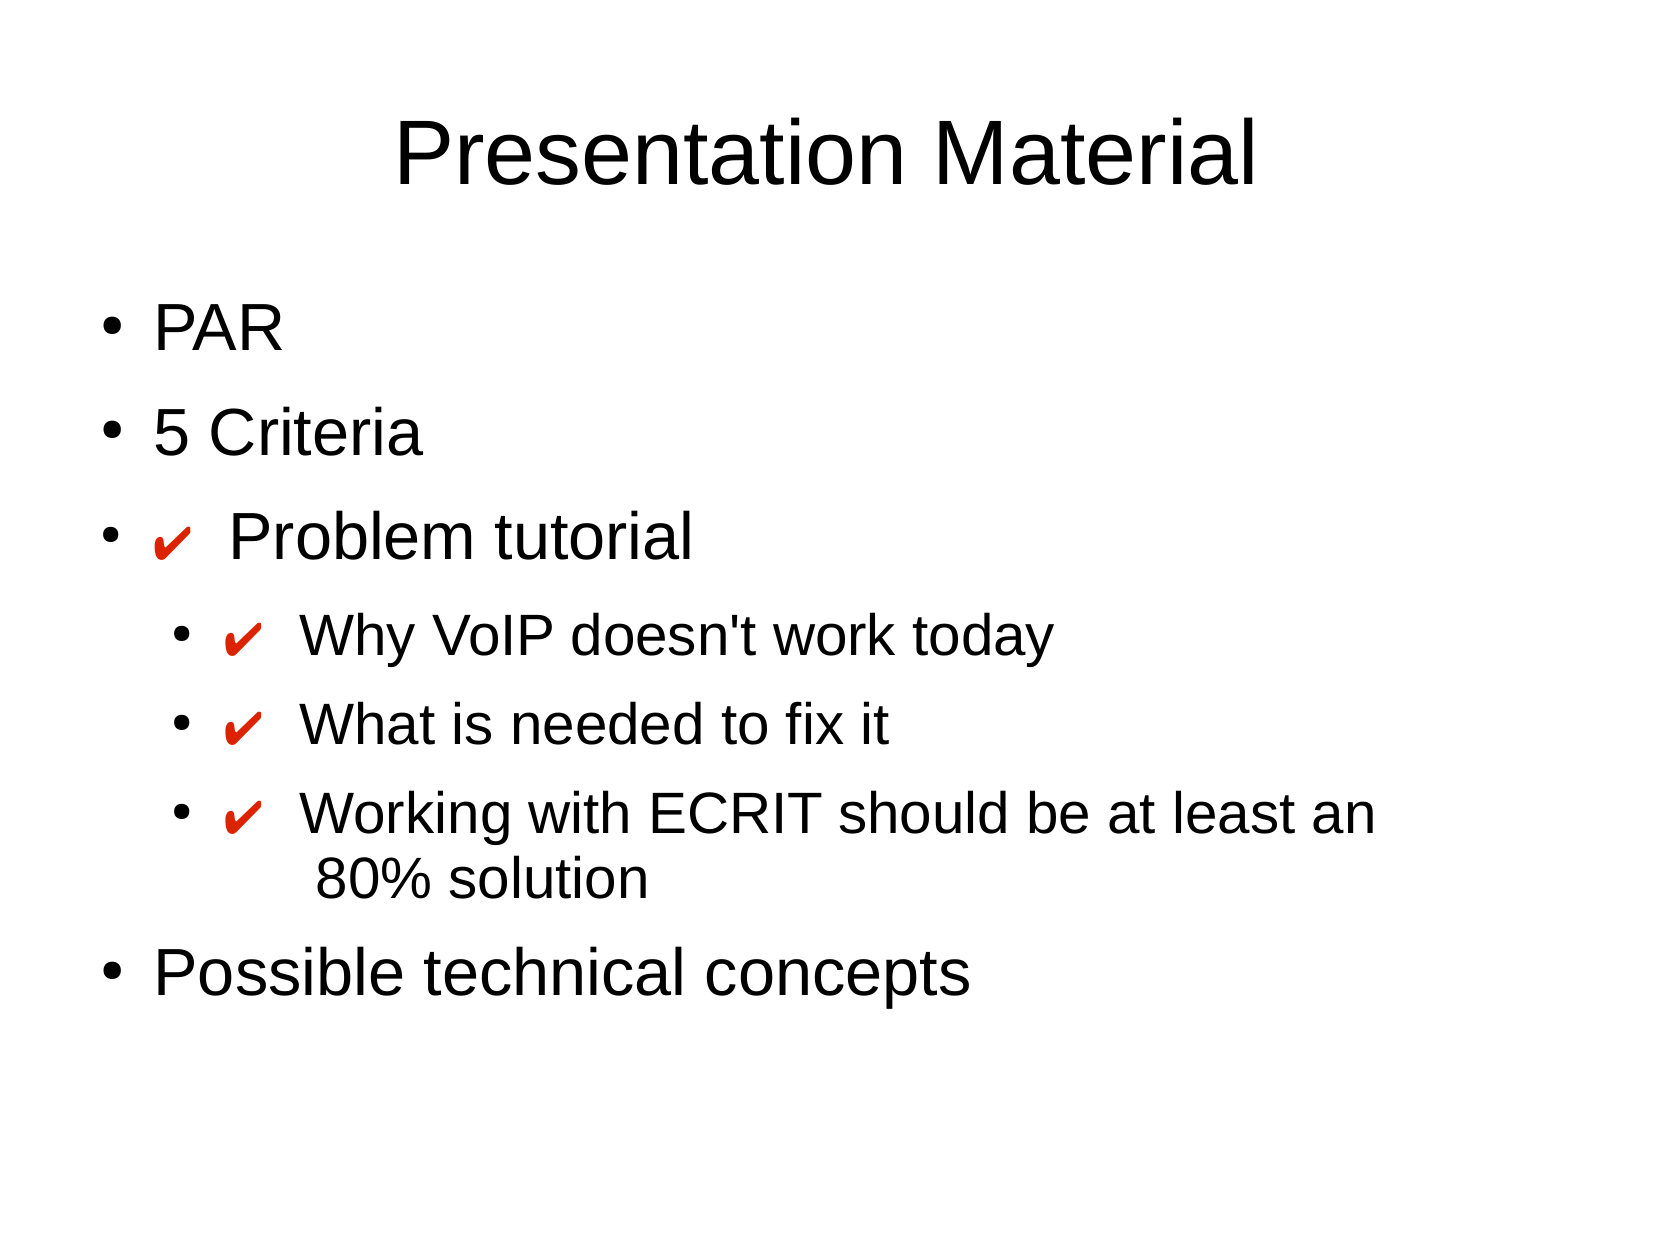

# Presentation Material
PAR
5 Criteria
✔	Problem tutorial
✔	Why VoIP doesn't work today
✔	What is needed to fix it
✔	Working with ECRIT should be at least an
	 80% solution
Possible technical concepts